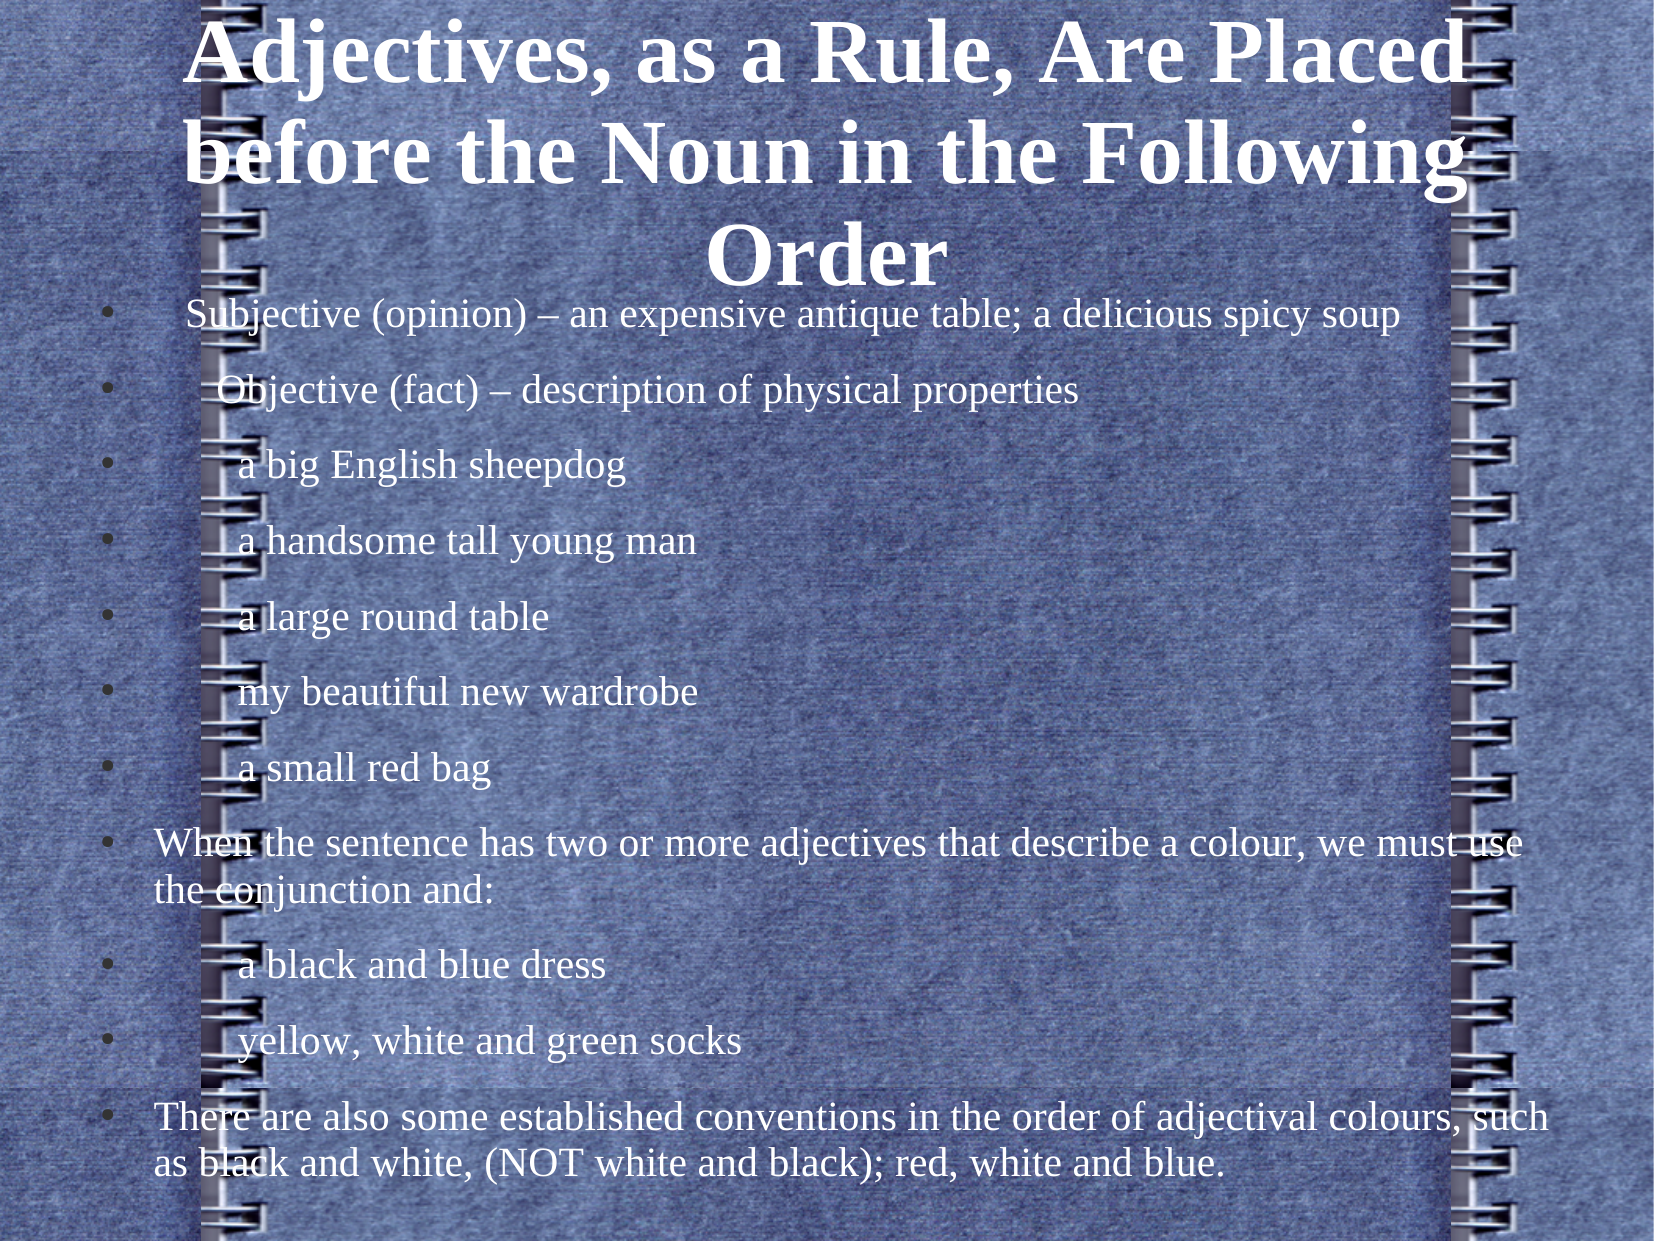

# Adjectives, as a Rule, Are Placed before the Noun in the Following Order
 Subjective (opinion) – an expensive antique table; a delicious spicy soup
 Objective (fact) – description of physical properties
 a big English sheepdog
 a handsome tall young man
 a large round table
 my beautiful new wardrobe
 a small red bag
When the sentence has two or more adjectives that describe a colour, we must use the conjunction and:
 a black and blue dress
 yellow, white and green socks
There are also some established conventions in the order of adjectival colours, such as black and white, (NOT white and black); red, white and blue.